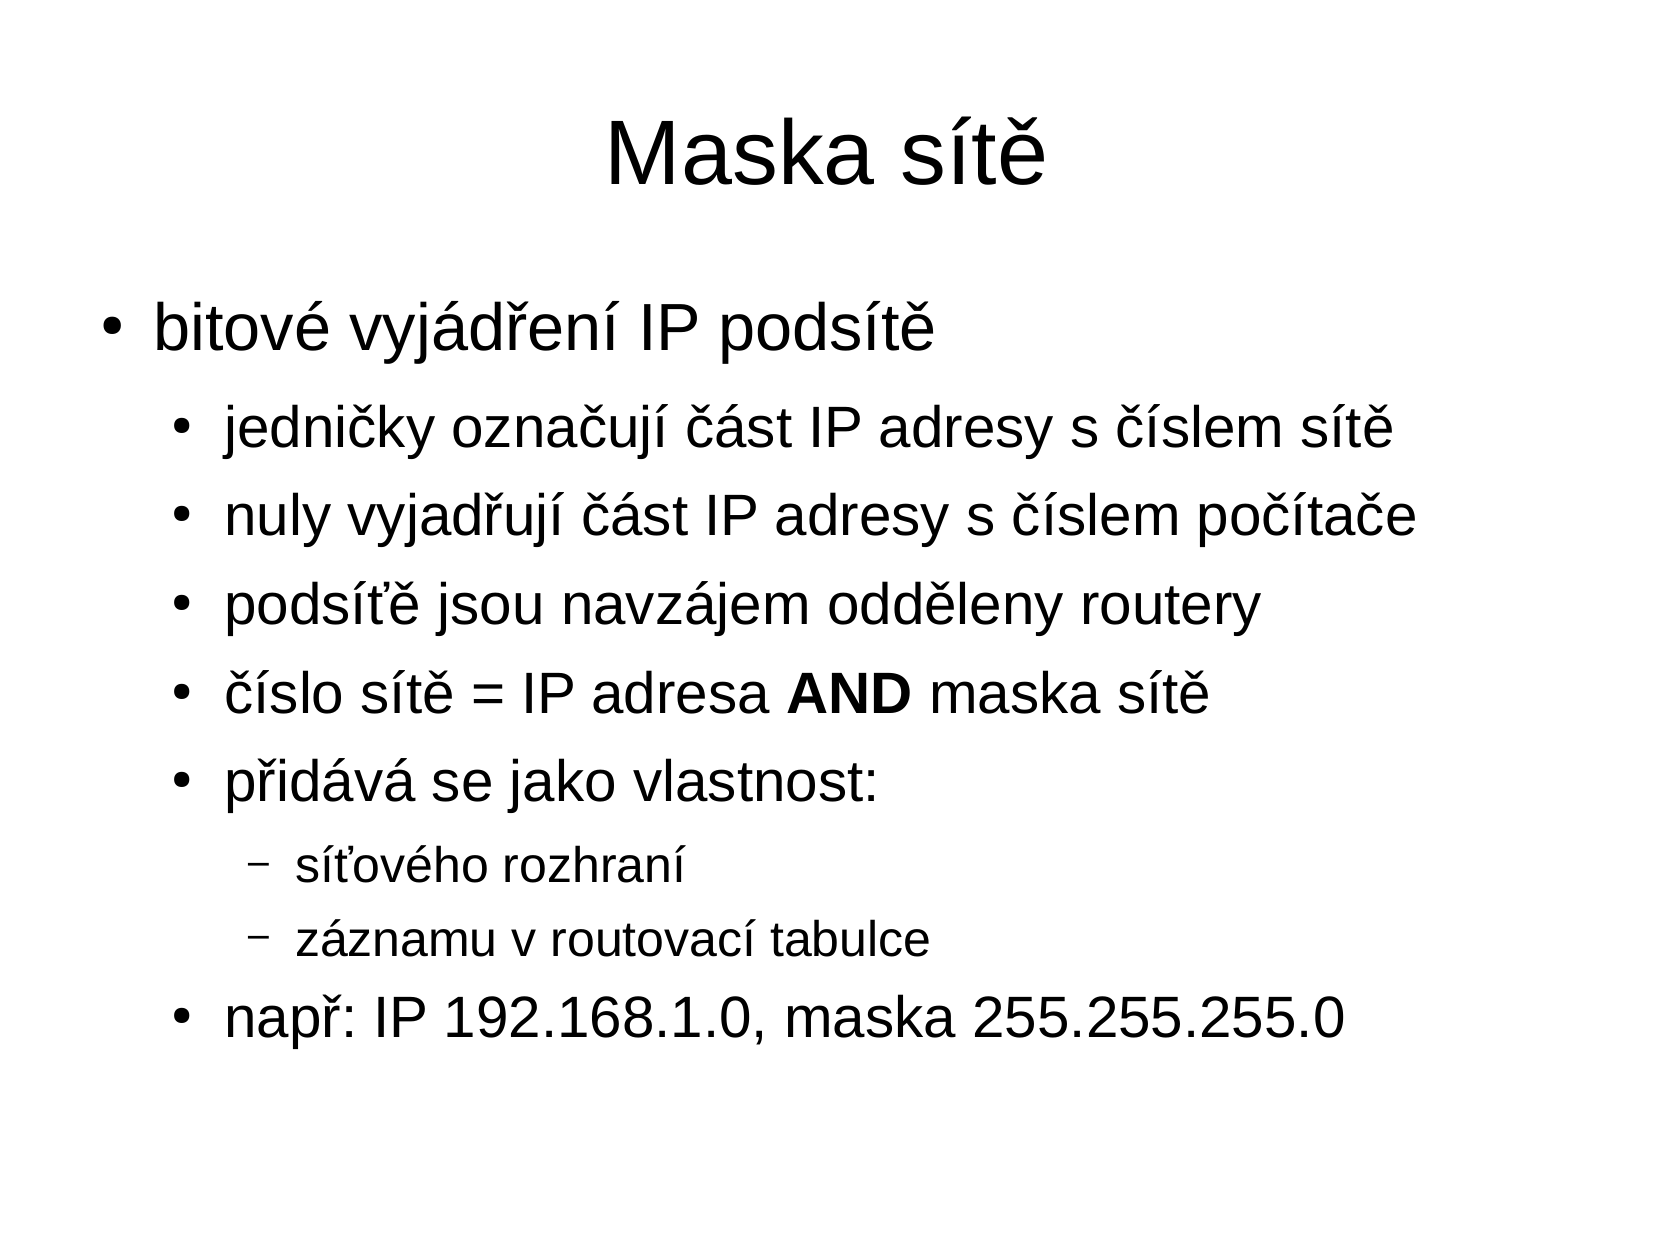

# Maska sítě
bitové vyjádření IP podsítě
jedničky označují část IP adresy s číslem sítě
nuly vyjadřují část IP adresy s číslem počítače
podsíťě jsou navzájem odděleny routery
číslo sítě = IP adresa AND maska sítě
přidává se jako vlastnost:
síťového rozhraní
záznamu v routovací tabulce
např: IP 192.168.1.0, maska 255.255.255.0